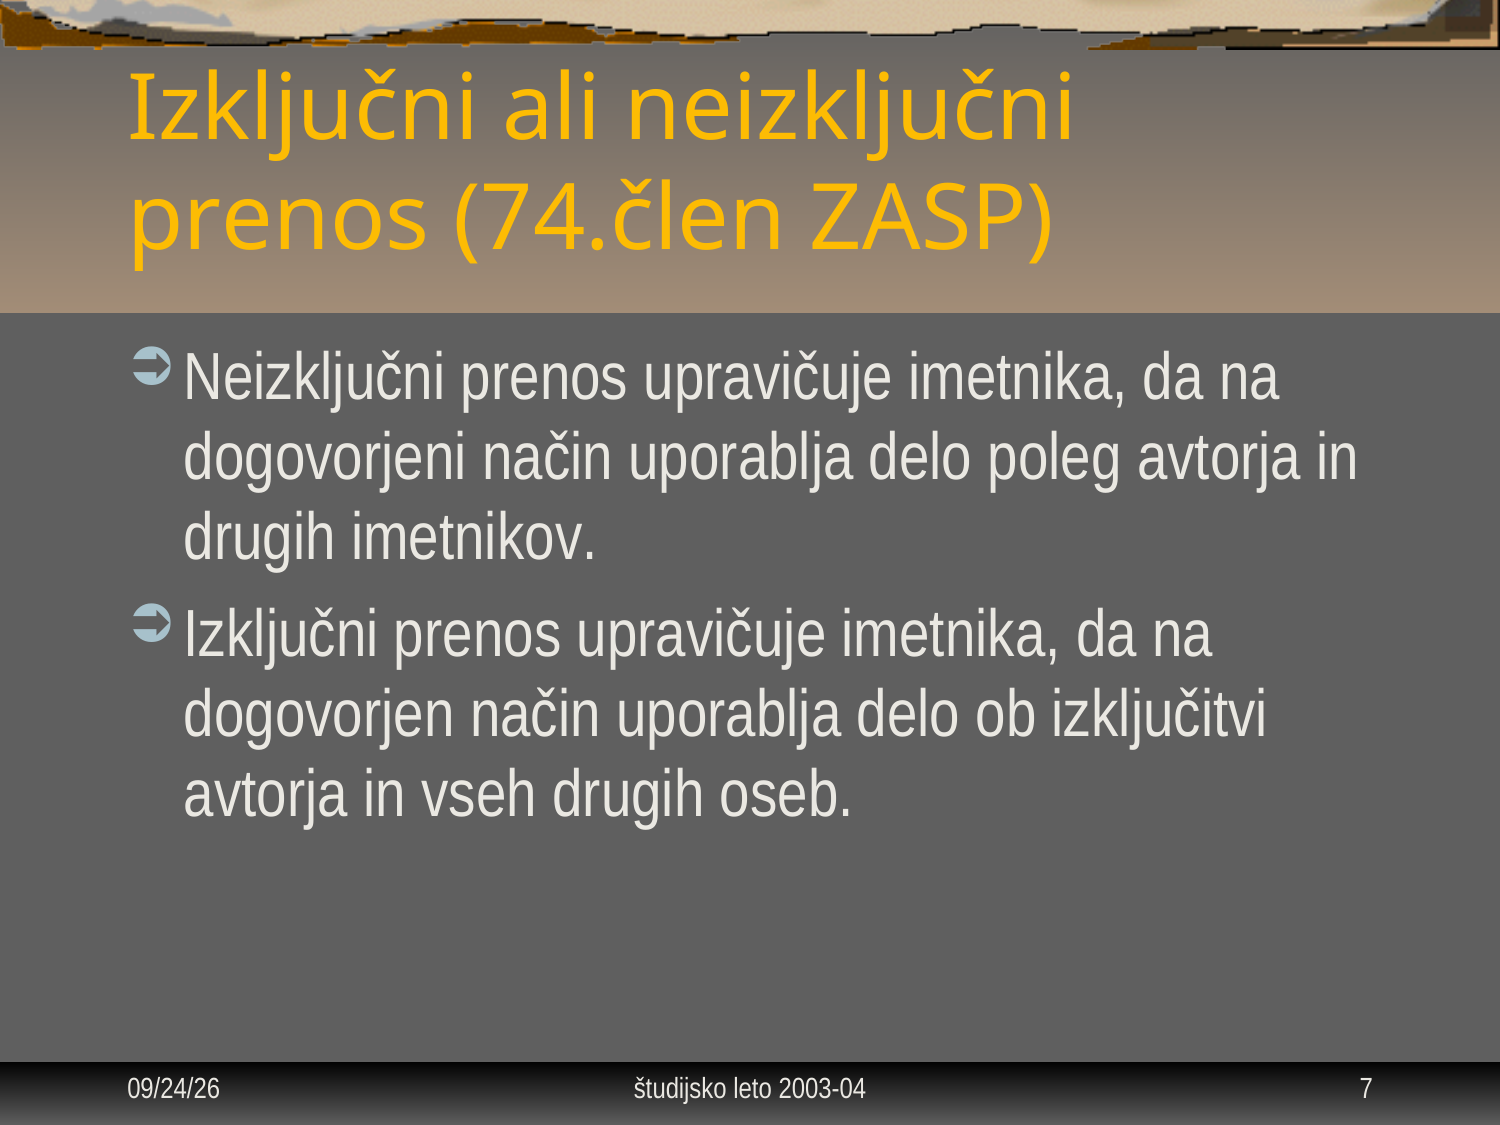

# Izključni ali neizključni prenos (74.člen ZASP)
Neizključni prenos upravičuje imetnika, da na dogovorjeni način uporablja delo poleg avtorja in drugih imetnikov.
Izključni prenos upravičuje imetnika, da na dogovorjen način uporablja delo ob izključitvi avtorja in vseh drugih oseb.
študijsko leto 2003-04